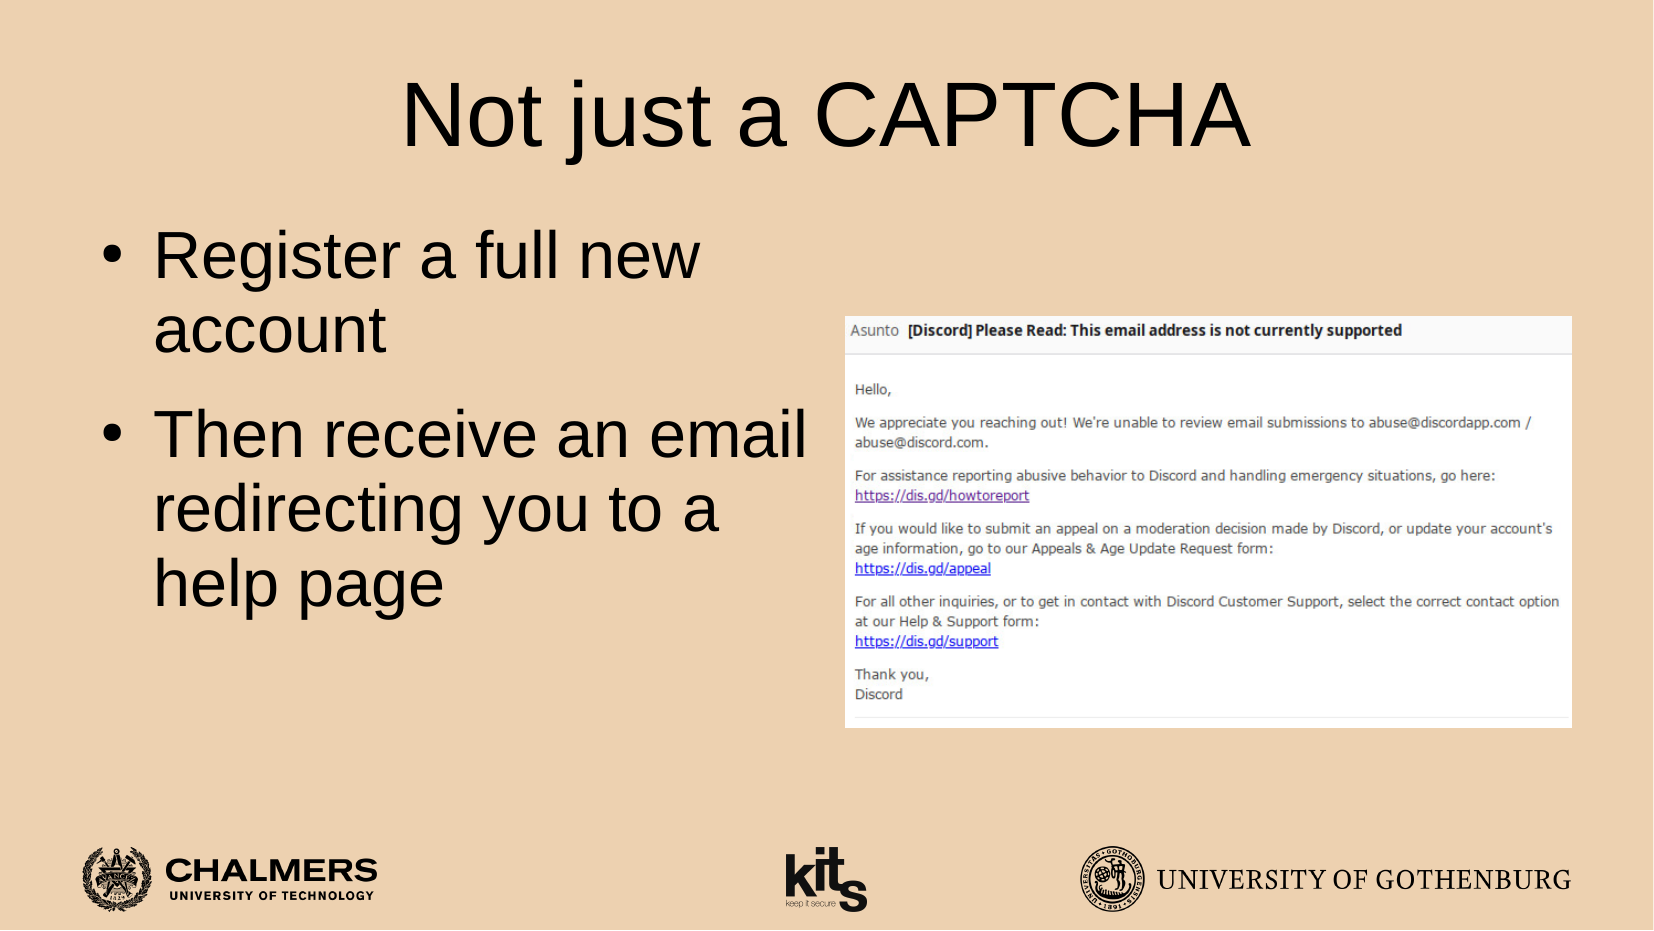

# Not just a CAPTCHA
Register a full new account
Then receive an email redirecting you to a help page